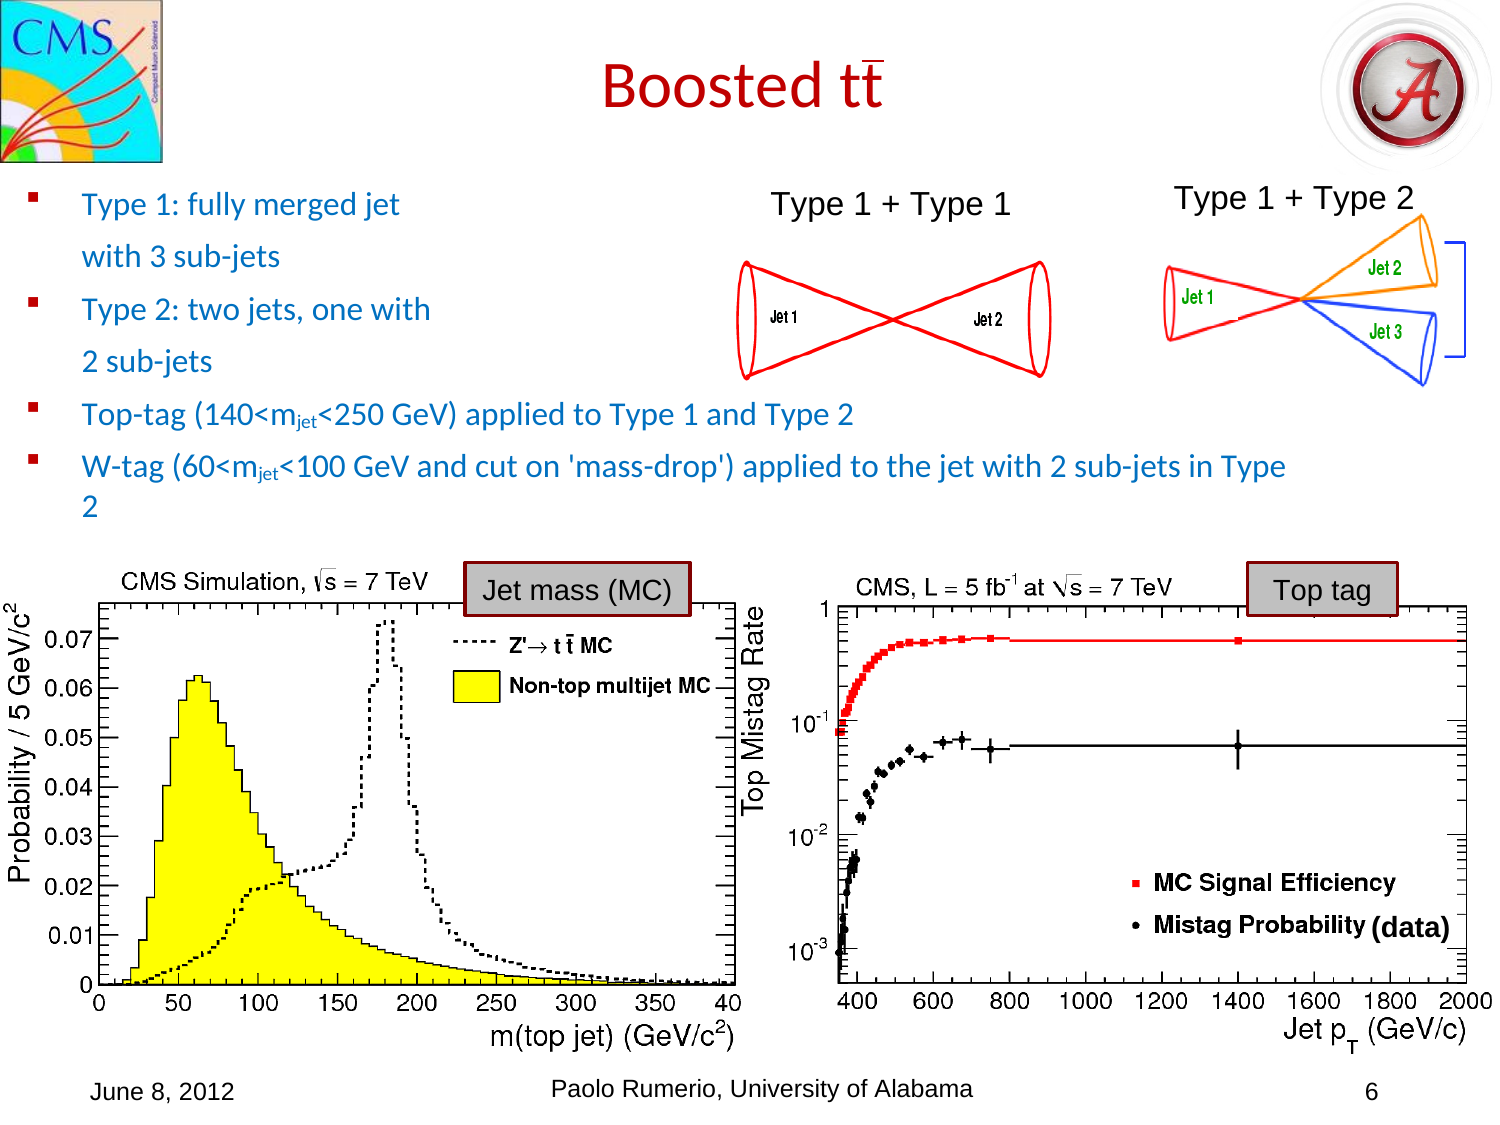

Boosted tt
Type 1 + Type 2
Type 1: fully merged jet
with 3 sub-jets
Type 2: two jets, one with
2 sub-jets
Top-tag (140<mjet<250 GeV) applied to Type 1 and Type 2
W-tag (60<mjet<100 GeV and cut on 'mass-drop') applied to the jet with 2 sub-jets in Type 2
Type 1 + Type 1
Top tag
Jet mass (MC)
(data)
Paolo Rumerio, Univ. of Alabama
June 8, 2012
6